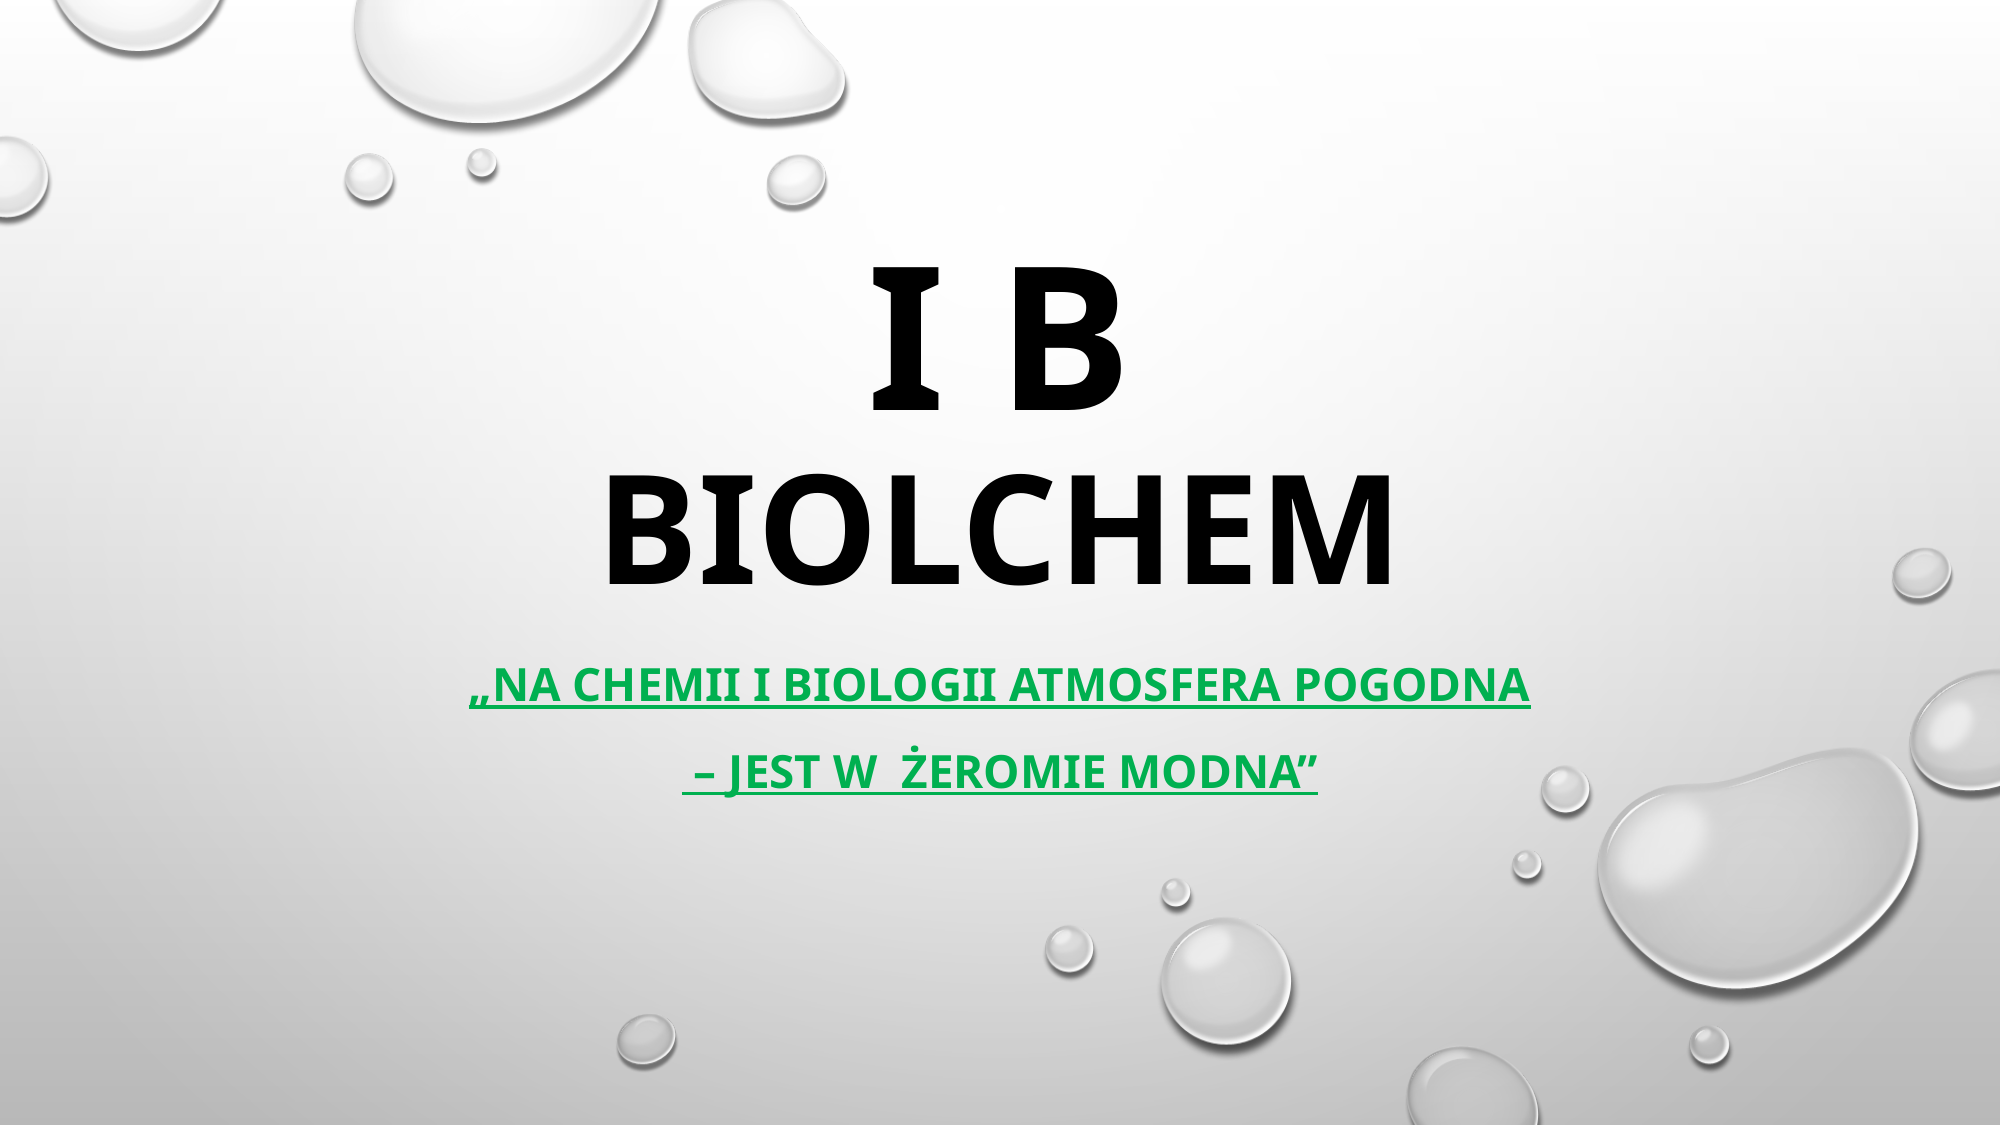

# I B BIOLCHEM
„Na chemii i biologii atmosfera pogodna
 – jest w Żeromie modna”